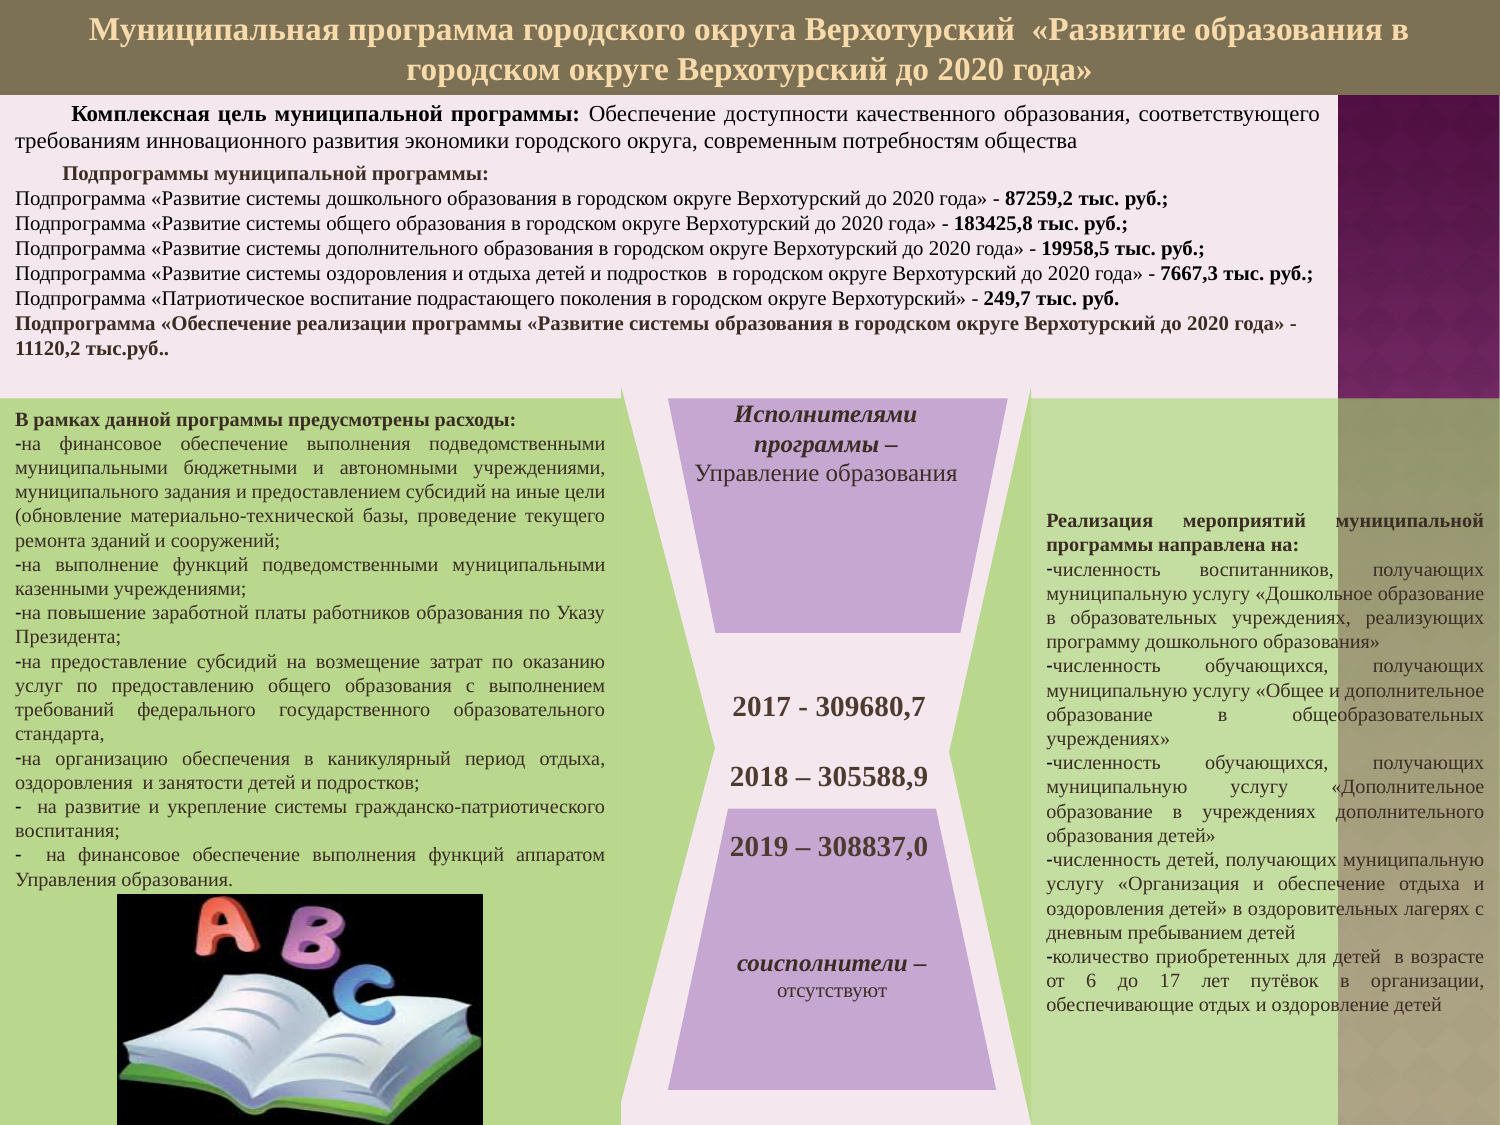

Муниципальная программа городского округа Верхотурский «Развитие образования в городском округе Верхотурский до 2020 года»
Комплексная цель муниципальной программы: Обеспечение доступности качественного образования, соответствующего требованиям инновационного развития экономики городского округа, современным потребностям общества
 Подпрограммы муниципальной программы:
Подпрограмма «Развитие системы дошкольного образования в городском округе Верхотурский до 2020 года» - 87259,2 тыс. руб.;
Подпрограмма «Развитие системы общего образования в городском округе Верхотурский до 2020 года» - 183425,8 тыс. руб.;
Подпрограмма «Развитие системы дополнительного образования в городском округе Верхотурский до 2020 года» - 19958,5 тыс. руб.;
Подпрограмма «Развитие системы оздоровления и отдыха детей и подростков в городском округе Верхотурский до 2020 года» - 7667,3 тыс. руб.;
Подпрограмма «Патриотическое воспитание подрастающего поколения в городском округе Верхотурский» - 249,7 тыс. руб.
Подпрограмма «Обеспечение реализации программы «Развитие системы образования в городском округе Верхотурский до 2020 года» - 11120,2 тыс.руб..
Исполнителями программы –
Управление образования
В рамках данной программы предусмотрены расходы:
на финансовое обеспечение выполнения подведомственными муниципальными бюджетными и автономными учреждениями, муниципального задания и предоставлением субсидий на иные цели (обновление материально-технической базы, проведение текущего ремонта зданий и сооружений;
на выполнение функций подведомственными муниципальными казенными учреждениями;
на повышение заработной платы работников образования по Указу Президента;
на предоставление субсидий на возмещение затрат по оказанию услуг по предоставлению общего образования с выполнением требований федерального государственного образовательного стандарта,
на организацию обеспечения в каникулярный период отдыха, оздоровления и занятости детей и подростков;
 на развитие и укрепление системы гражданско-патриотического воспитания;
 на финансовое обеспечение выполнения функций аппаратом Управления образования.
Реализация мероприятий муниципальной программы направлена на:
численность воспитанников, получающих муниципальную услугу «Дошкольное образование в образовательных учреждениях, реализующих программу дошкольного образования»
численность обучающихся, получающих муниципальную услугу «Общее и дополнительное образование в общеобразовательных учреждениях»
численность обучающихся, получающих муниципальную услугу «Дополнительное образование в учреждениях дополнительного образования детей»
численность детей, получающих муниципальную услугу «Организация и обеспечение отдыха и оздоровления детей» в оздоровительных лагерях с дневным пребыванием детей
количество приобретенных для детей в возрасте от 6 до 17 лет путёвок в организации, обеспечивающие отдых и оздоровление детей
2017 - 309680,7
2018 – 305588,9
2019 – 308837,0
соисполнители –отсутствуют